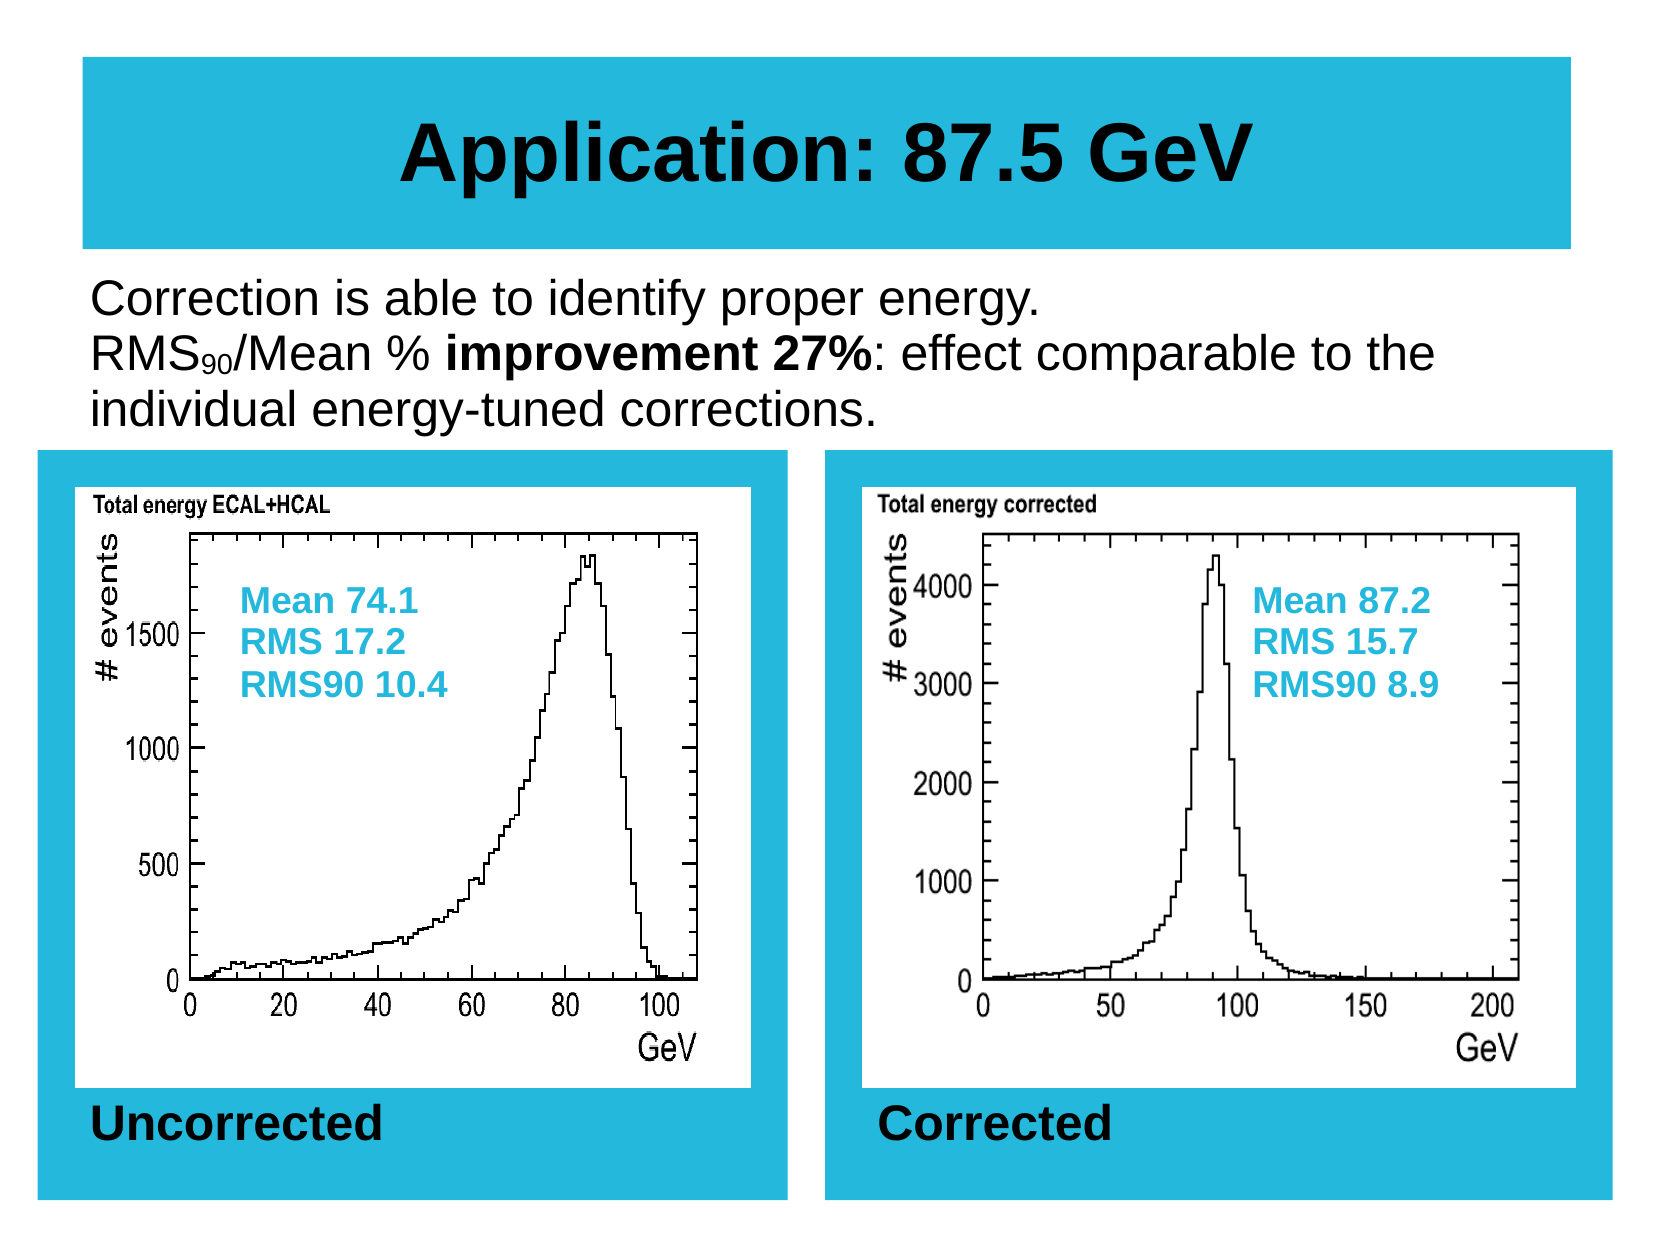

# Application: 87.5 GeV
Correction is able to identify proper energy.
RMS90/Mean % improvement 27%: effect comparable to the individual energy-tuned corrections.
Mean 74.1
RMS 17.2
RMS90 10.4
Mean 87.2
RMS 15.7
RMS90 8.9
Uncorrected
Corrected
23